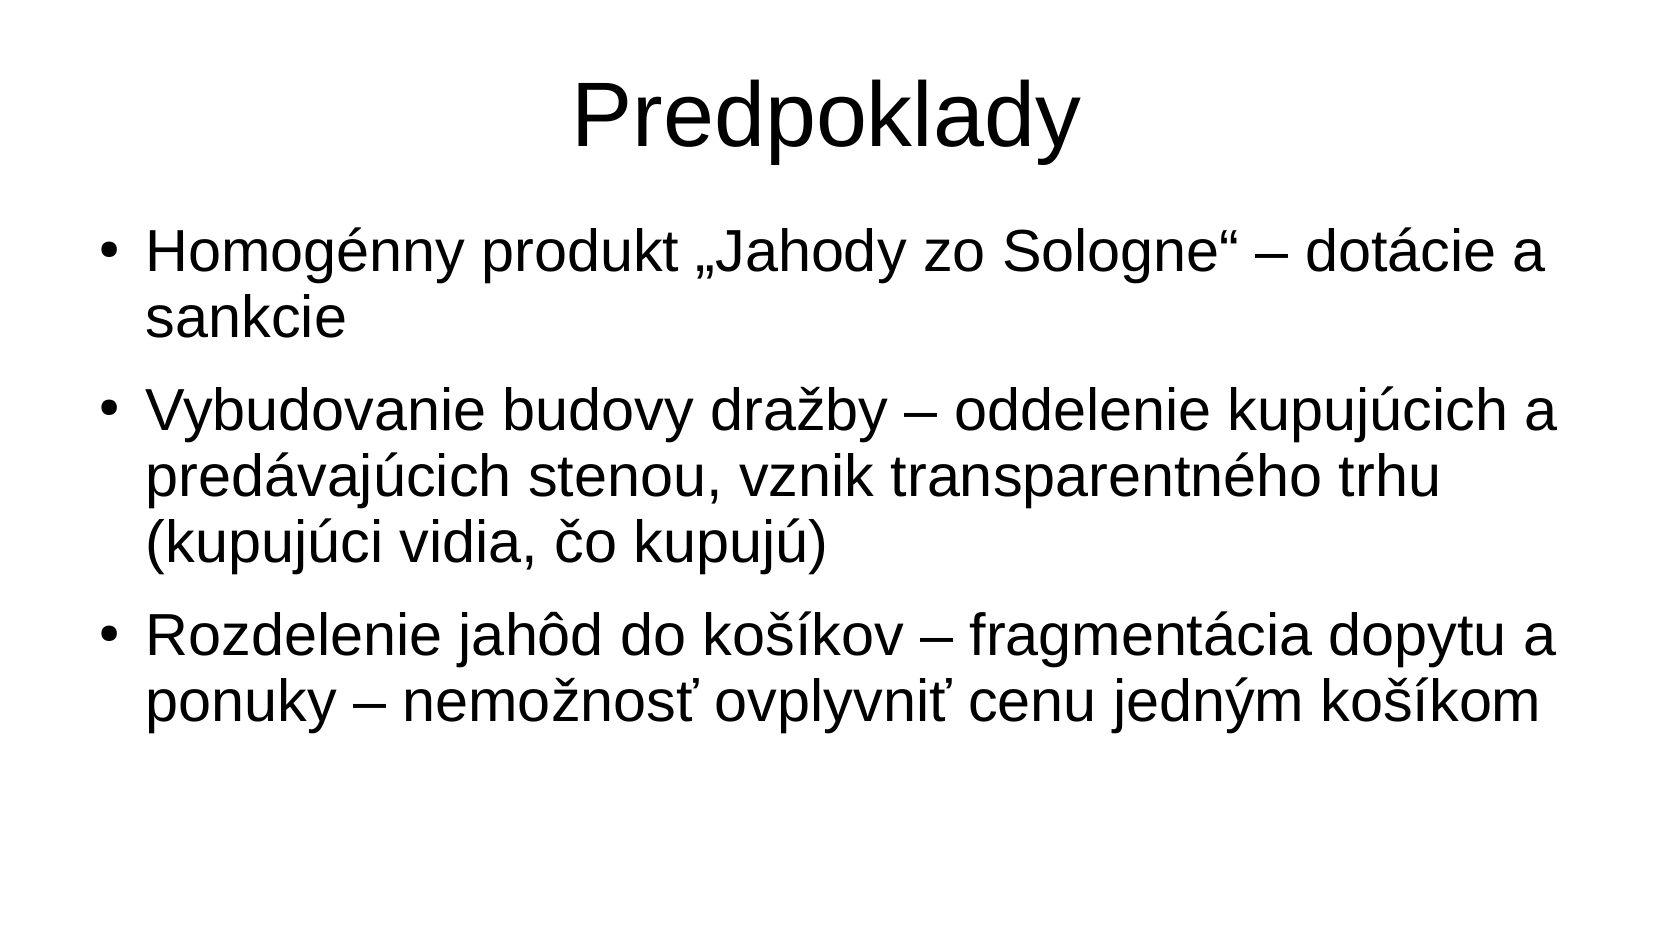

# Predpoklady
Homogénny produkt „Jahody zo Sologne“ – dotácie a sankcie
Vybudovanie budovy dražby – oddelenie kupujúcich a predávajúcich stenou, vznik transparentného trhu (kupujúci vidia, čo kupujú)
Rozdelenie jahôd do košíkov – fragmentácia dopytu a ponuky – nemožnosť ovplyvniť cenu jedným košíkom